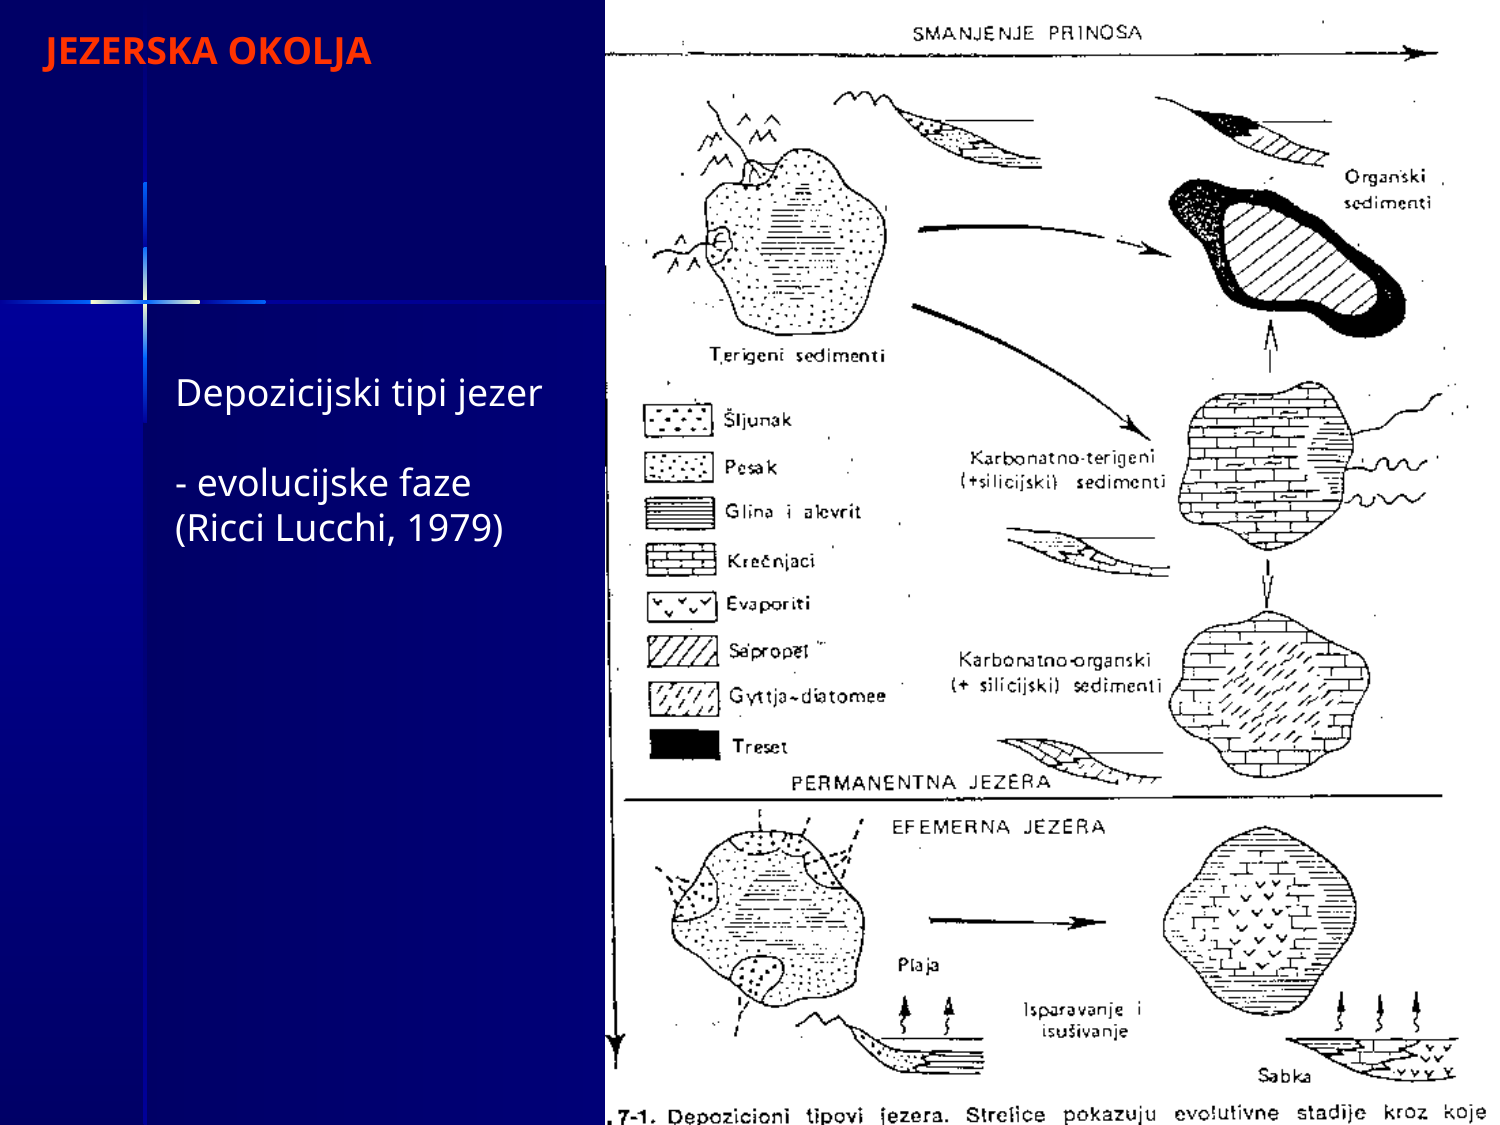

JEZERSKA OKOLJA
Depozicijski tipi jezer
- evolucijske faze
(Ricci Lucchi, 1979)